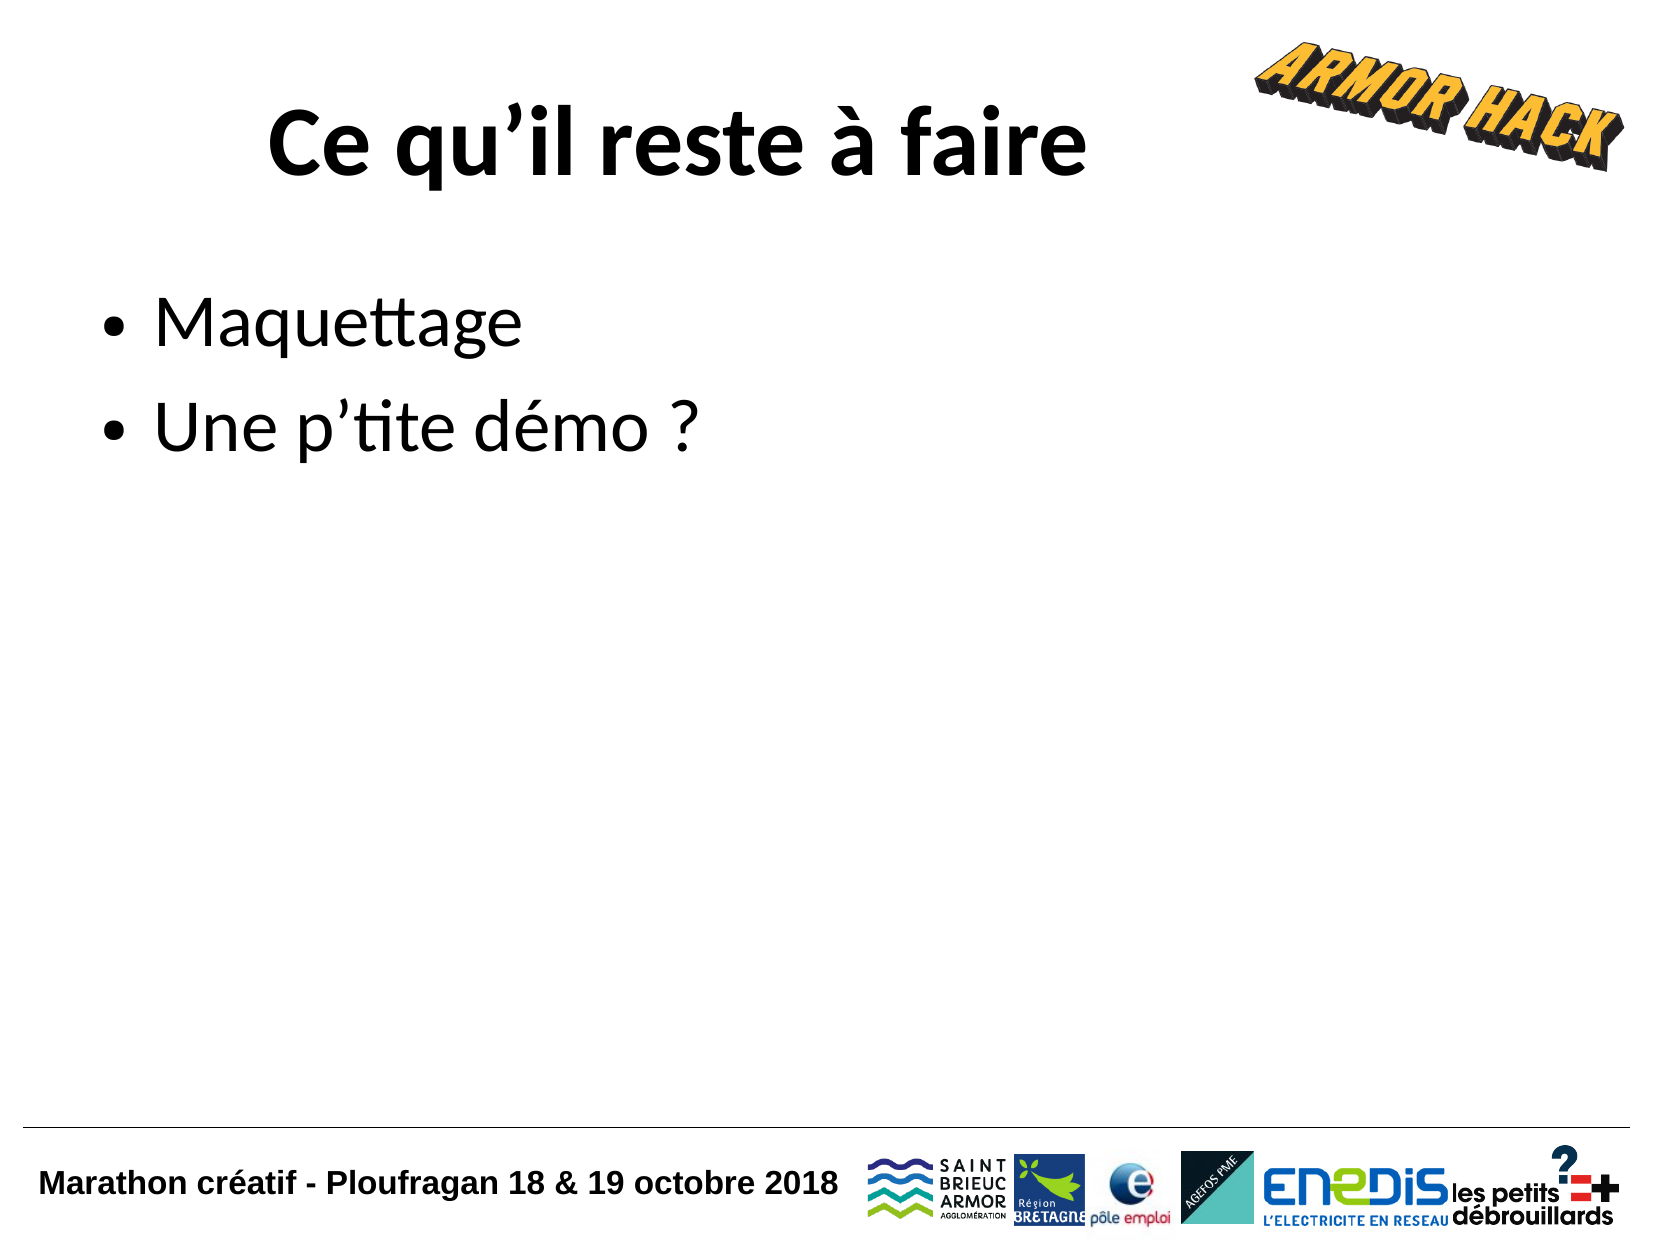

# Ce qu’il reste à faire
Maquettage
Une p’tite démo ?
Marathon créatif - Ploufragan 18 & 19 octobre 2018